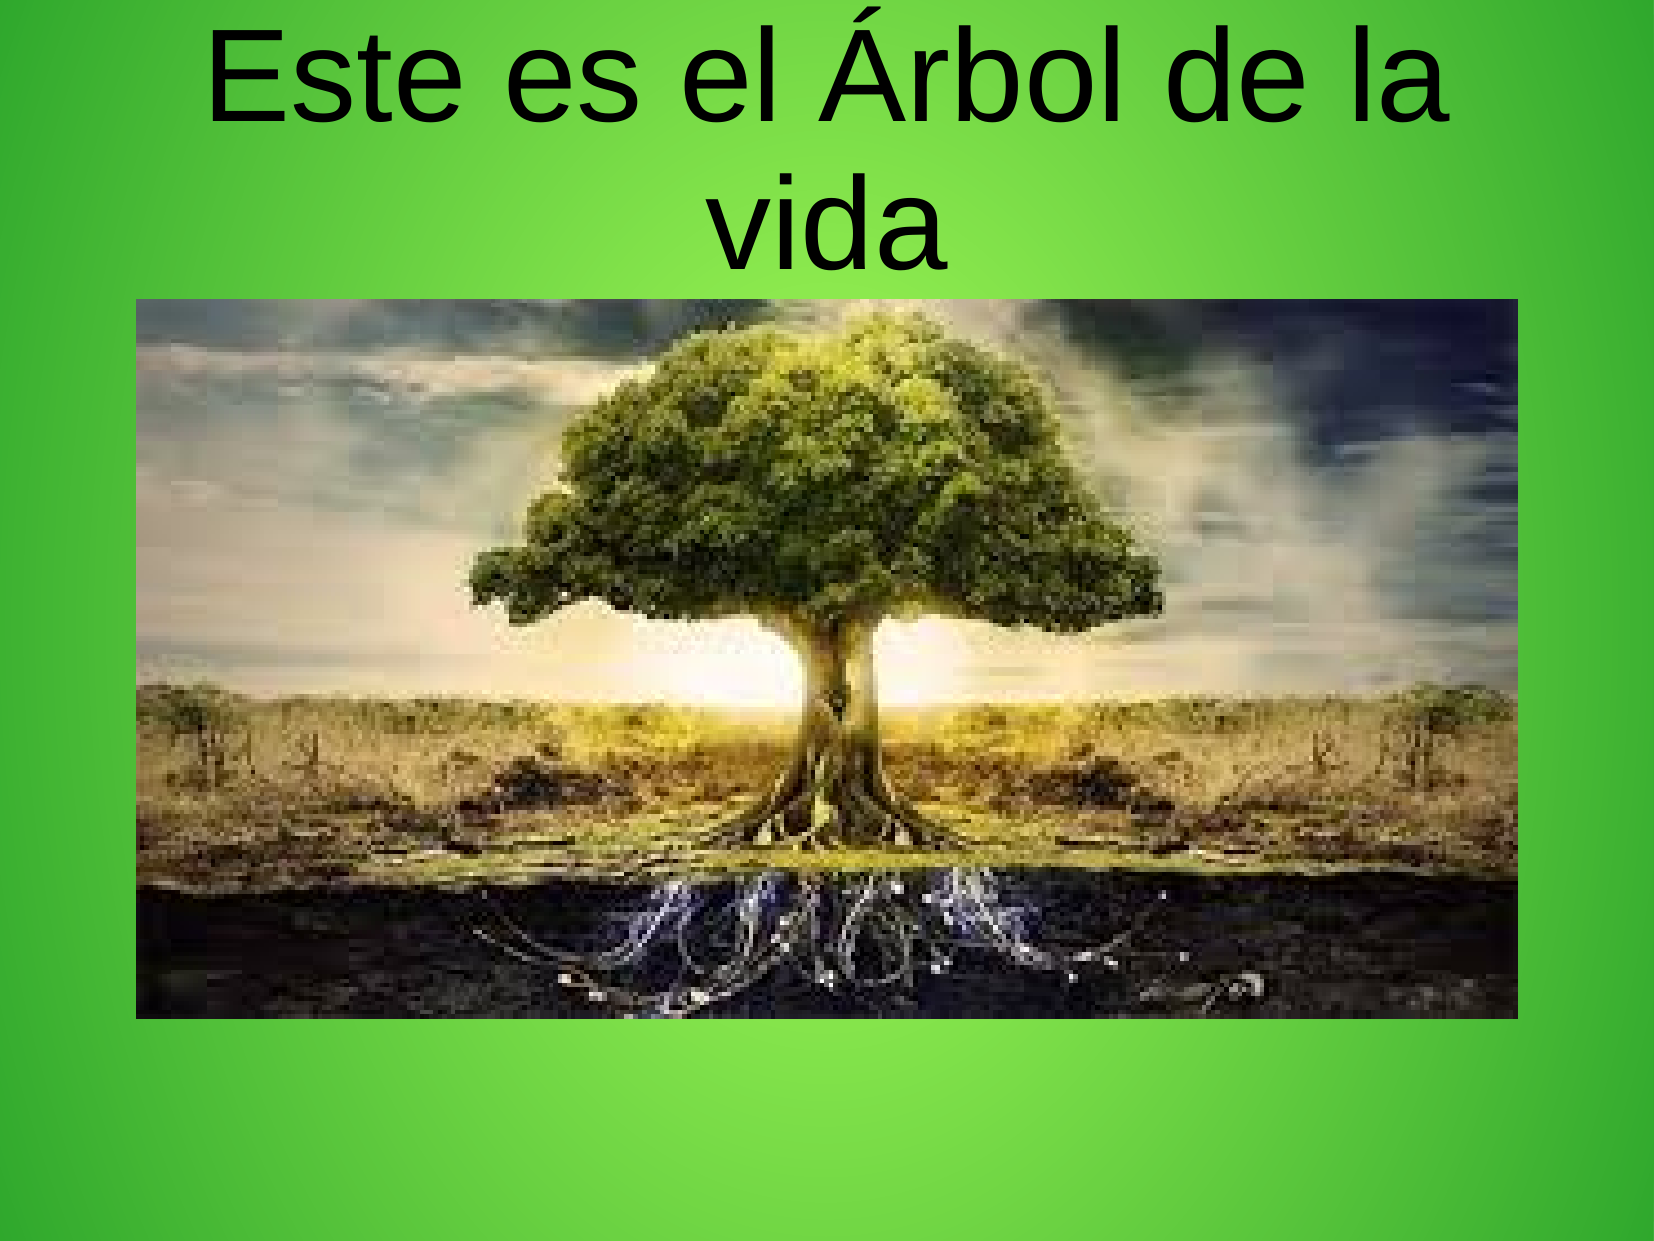

# Este es el Árbol de la vida